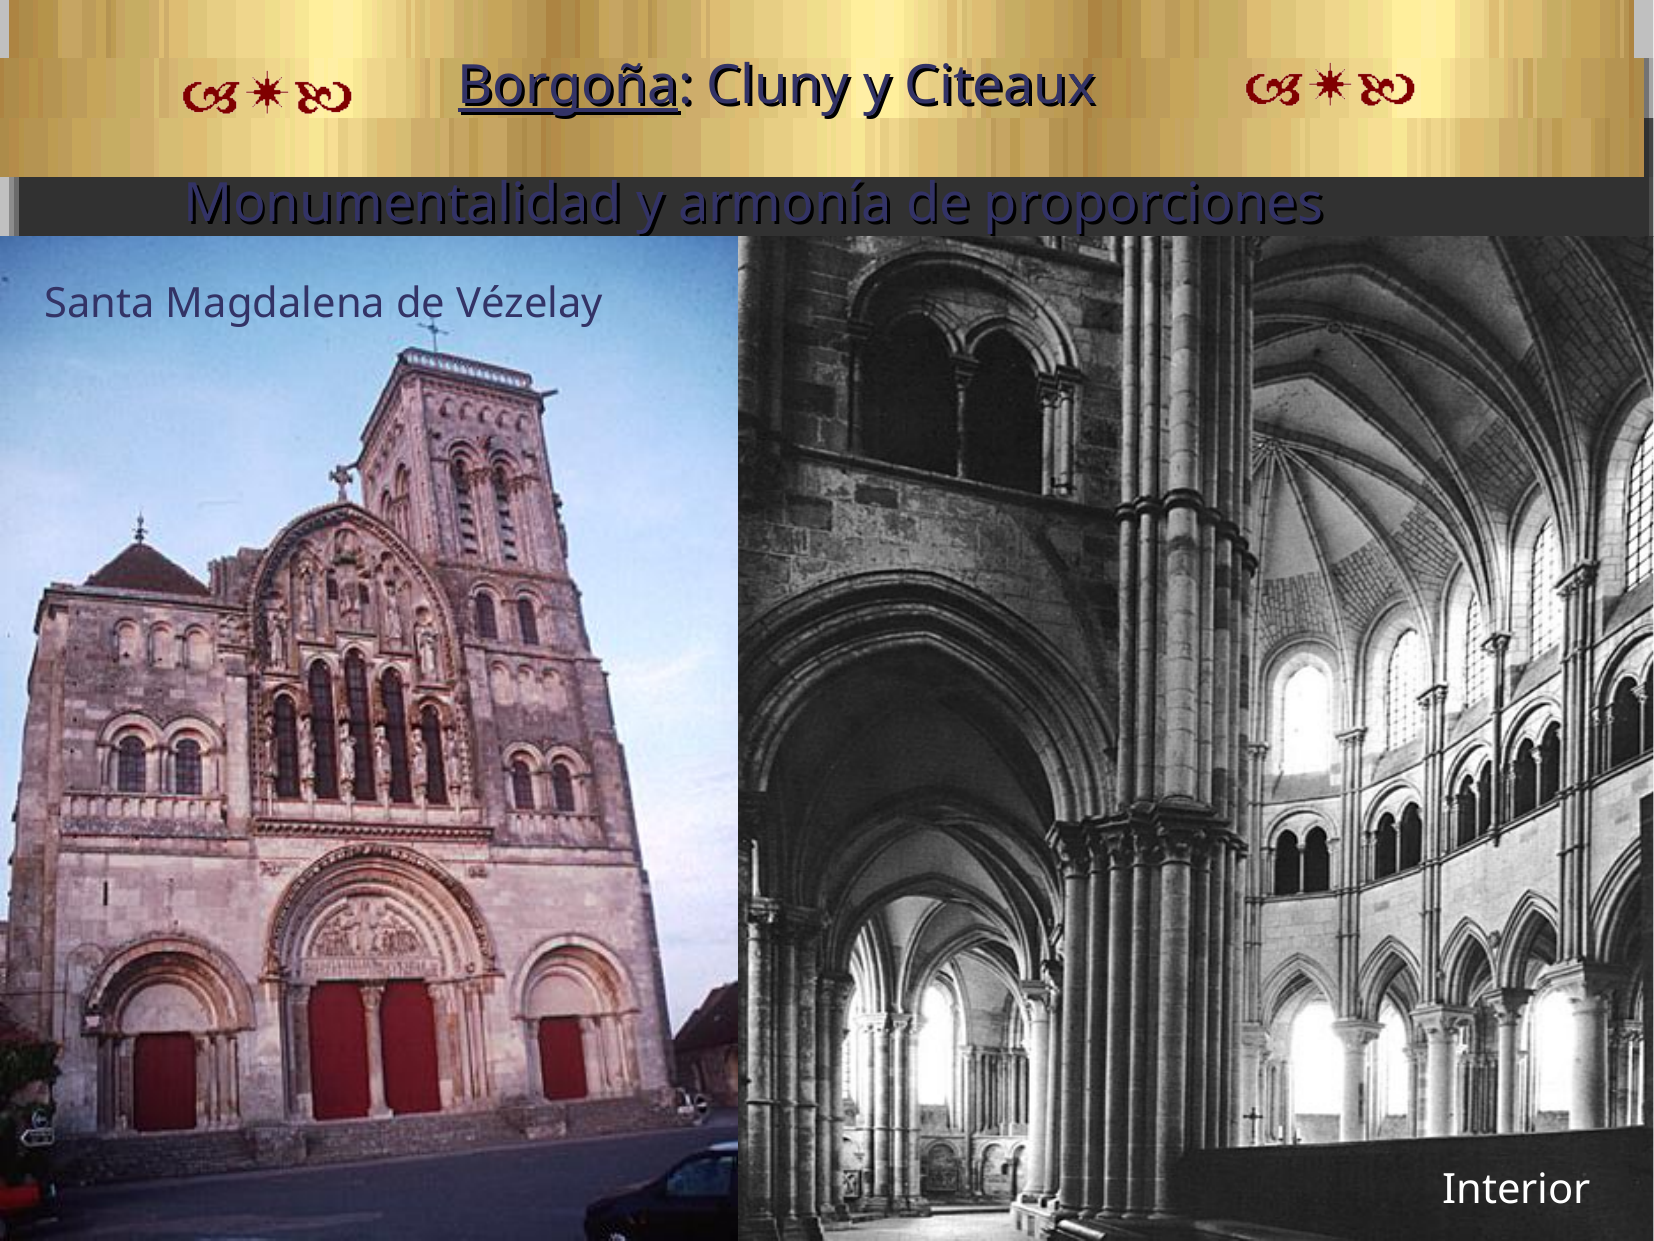

Borgoña: Cluny y Citeaux
Monumentalidad y armonía de proporciones
Santa Magdalena de Vézelay
Interior